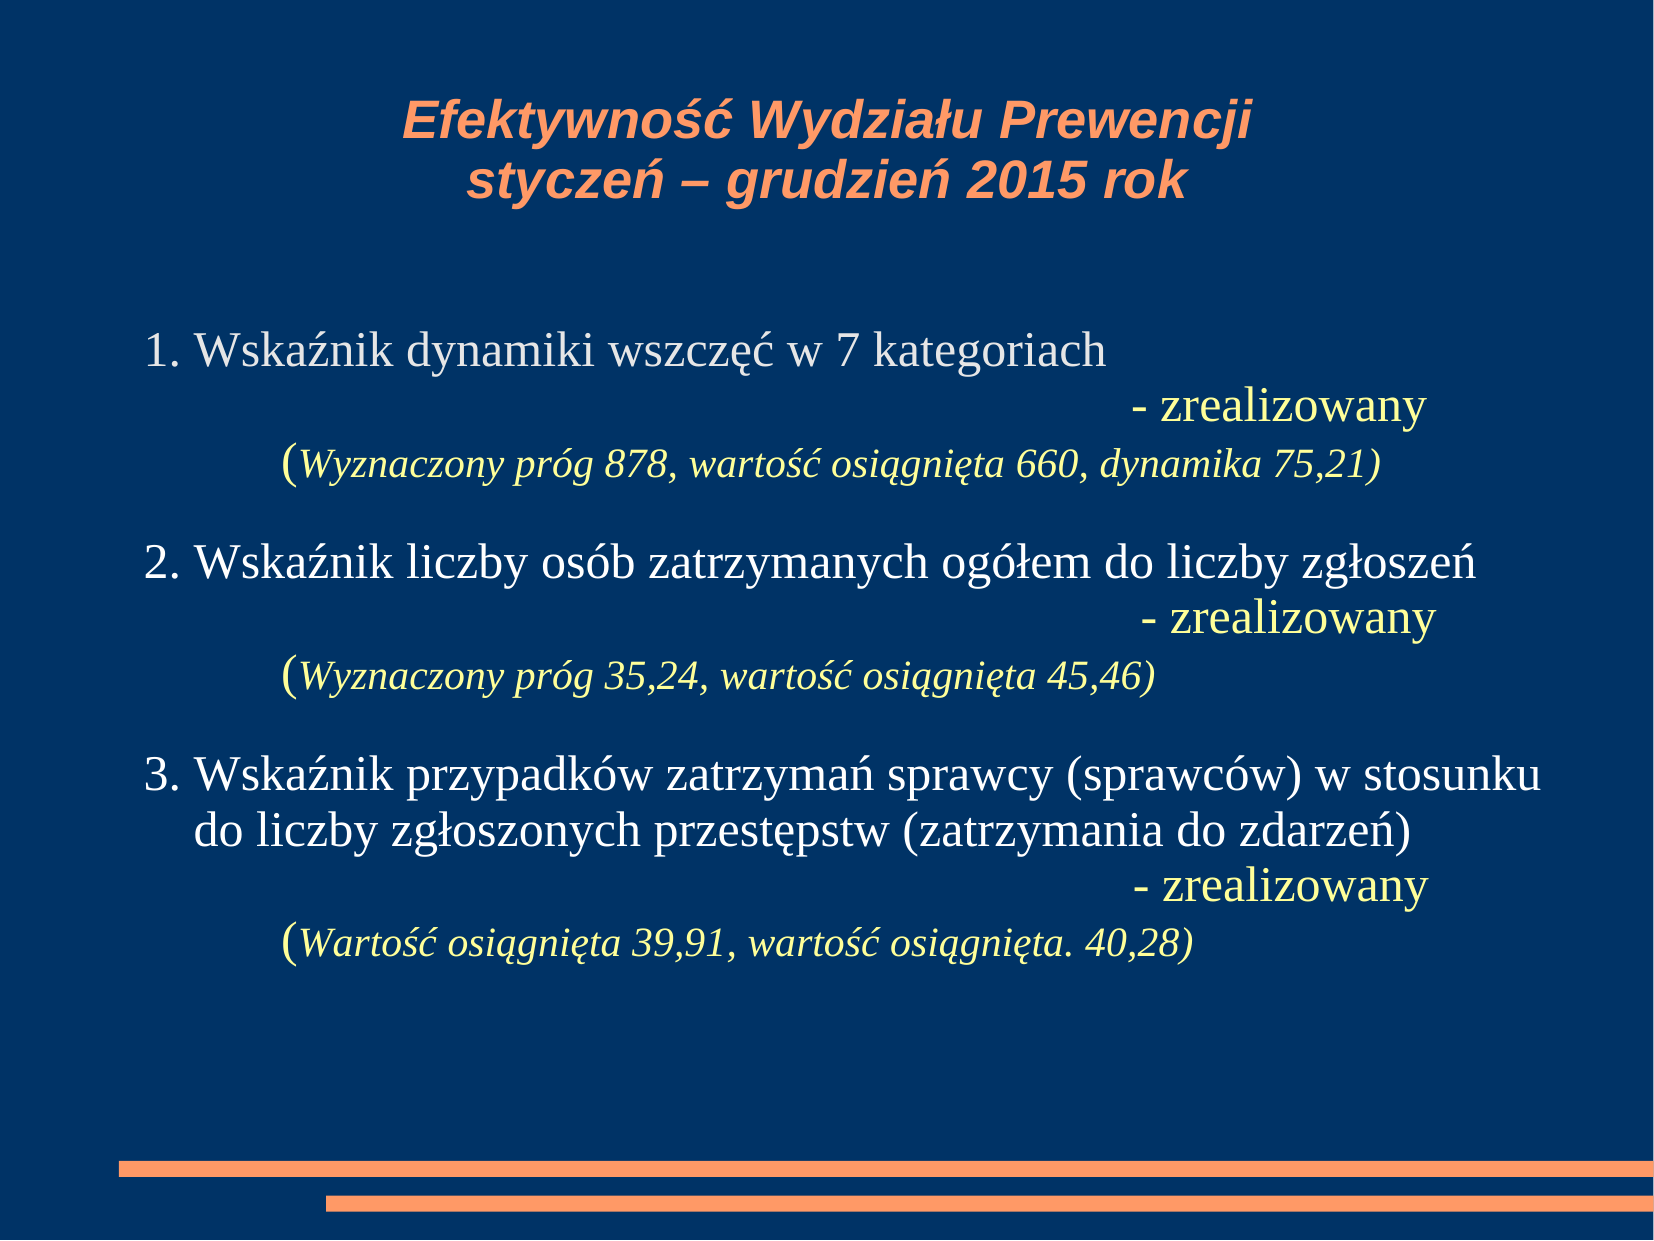

# Efektywność Wydziału Prewencji styczeń – grudzień 2015 rok
1. Wskaźnik dynamiki wszczęć w 7 kategoriach - zrealizowany
 (Wyznaczony próg 878, wartość osiągnięta 660, dynamika 75,21)
2. Wskaźnik liczby osób zatrzymanych ogółem do liczby zgłoszeń
 													 - zrealizowany
 (Wyznaczony próg 35,24, wartość osiągnięta 45,46)
3. Wskaźnik przypadków zatrzymań sprawcy (sprawców) w stosunku do liczby zgłoszonych przestępstw (zatrzymania do zdarzeń)											 - zrealizowany
 (Wartość osiągnięta 39,91, wartość osiągnięta. 40,28)